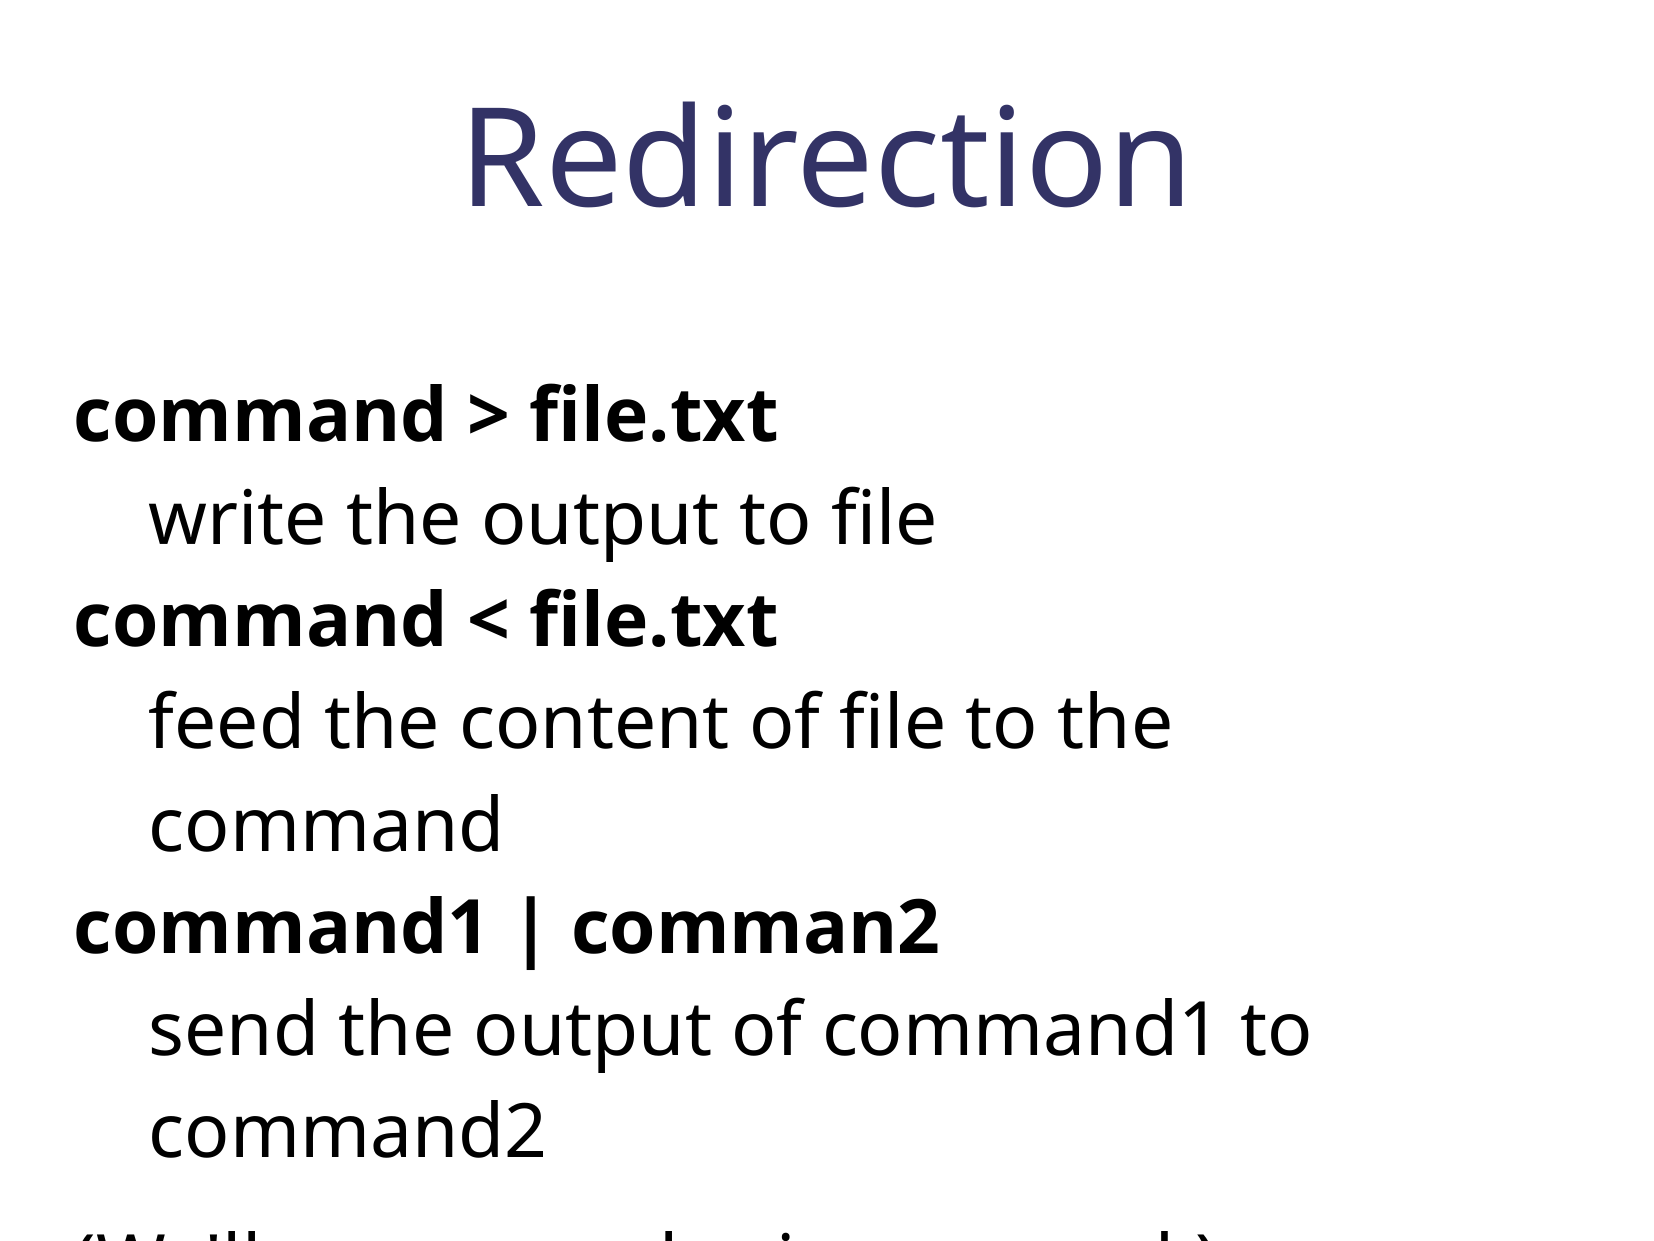

# Redirection
command > file.txt
	write the output to file
command < file.txt
	feed the content of file to the
	command
command1 | comman2
	send the output of command1 to
	command2
(We'll see examples in a second.)